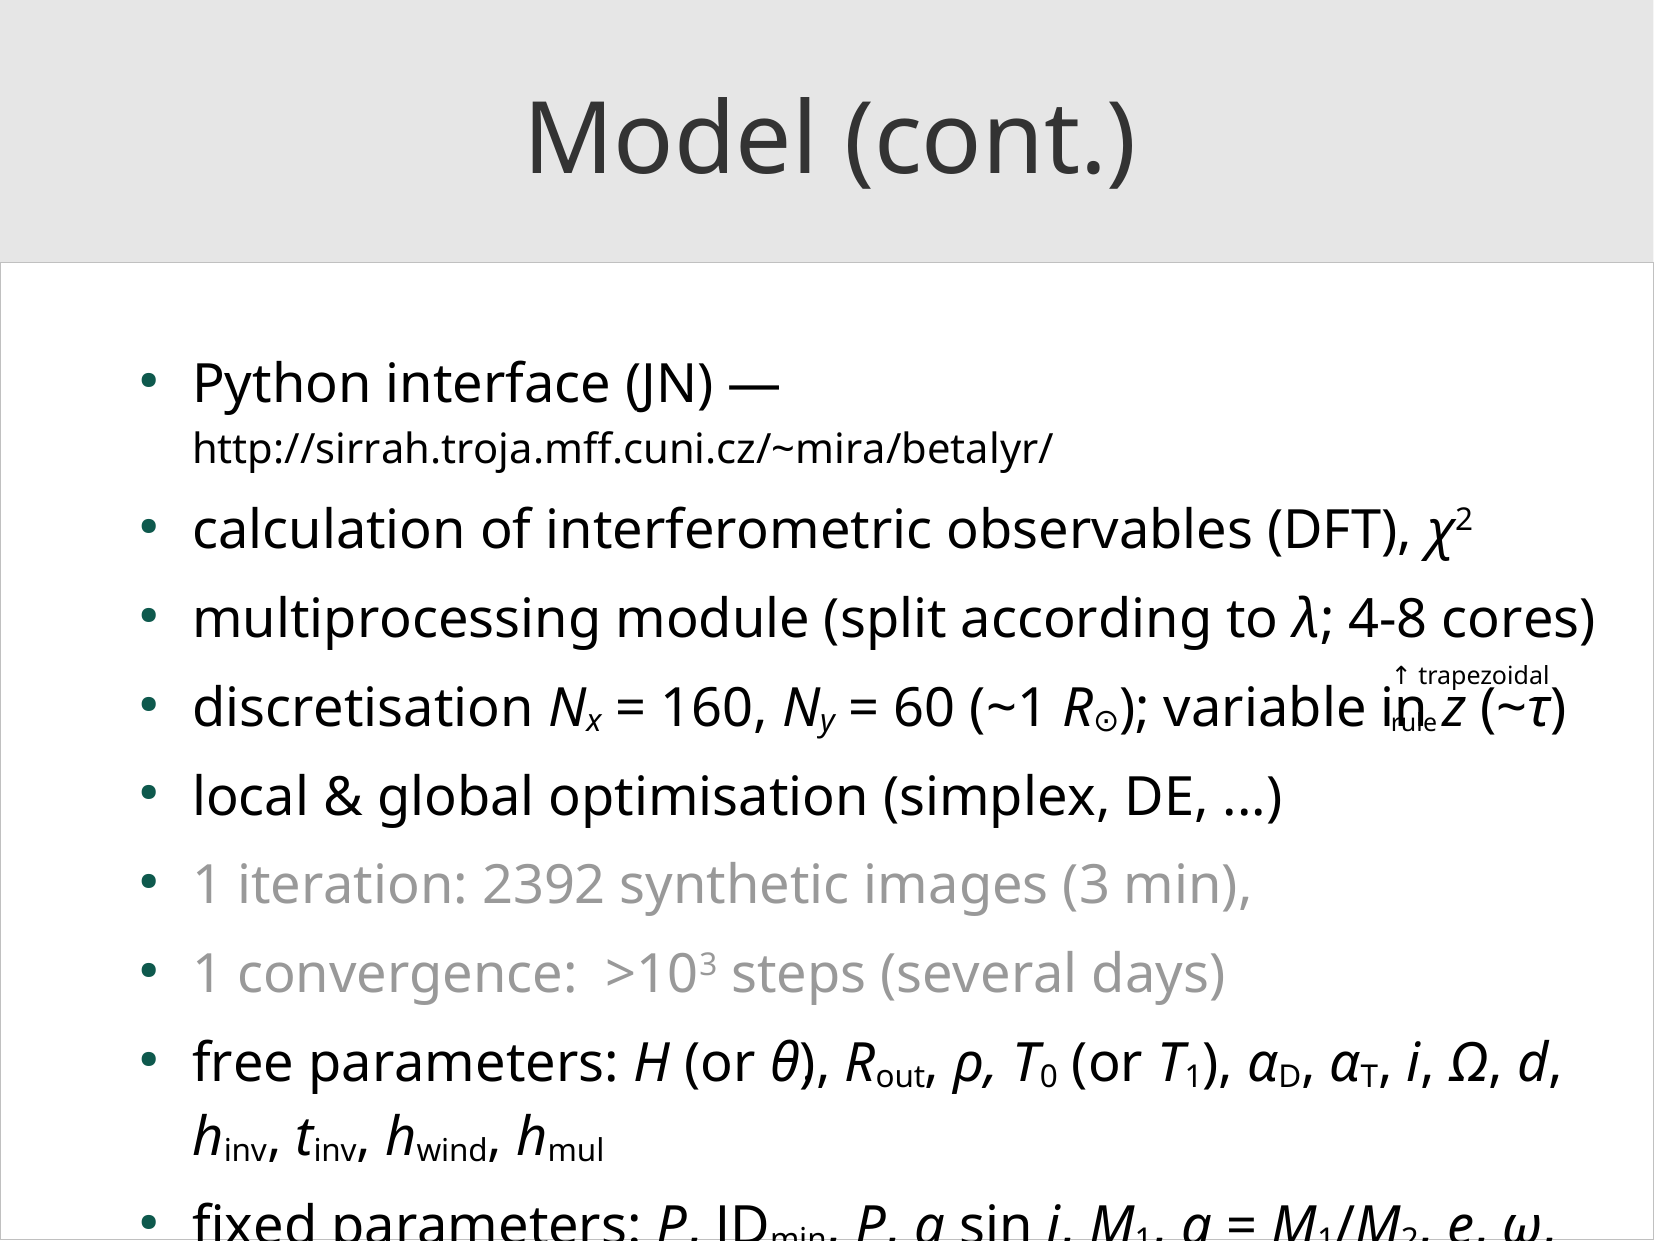

# Model (cont.)
Python interface (JN) ― http://sirrah.troja.mff.cuni.cz/~mira/betalyr/
calculation of interferometric observables (DFT), χ2
multiprocessing module (split according to λ; 4-8 cores)
discretisation Nx = 160, Ny = 60 (~1 R⊙); variable in z (~τ)
local & global optimisation (simplex, DE, ...)
1 iteration: 2392 synthetic images (3 min),
1 convergence:  >103 steps (several days)
free parameters: H (or θ), Rout, ρ, T0 (or T1), αD, αT, i, Ω, d, hinv, tinv, hwind, hmul
fixed parameters: P, JDmin, P, a sin i, M1, q = M1/M2, e, ω, fill, Rg, Teff,d, Teff,g, xbol,d, xbol,g, αgd,d, αgd,g, ...
↑ trapezoidal rule
.